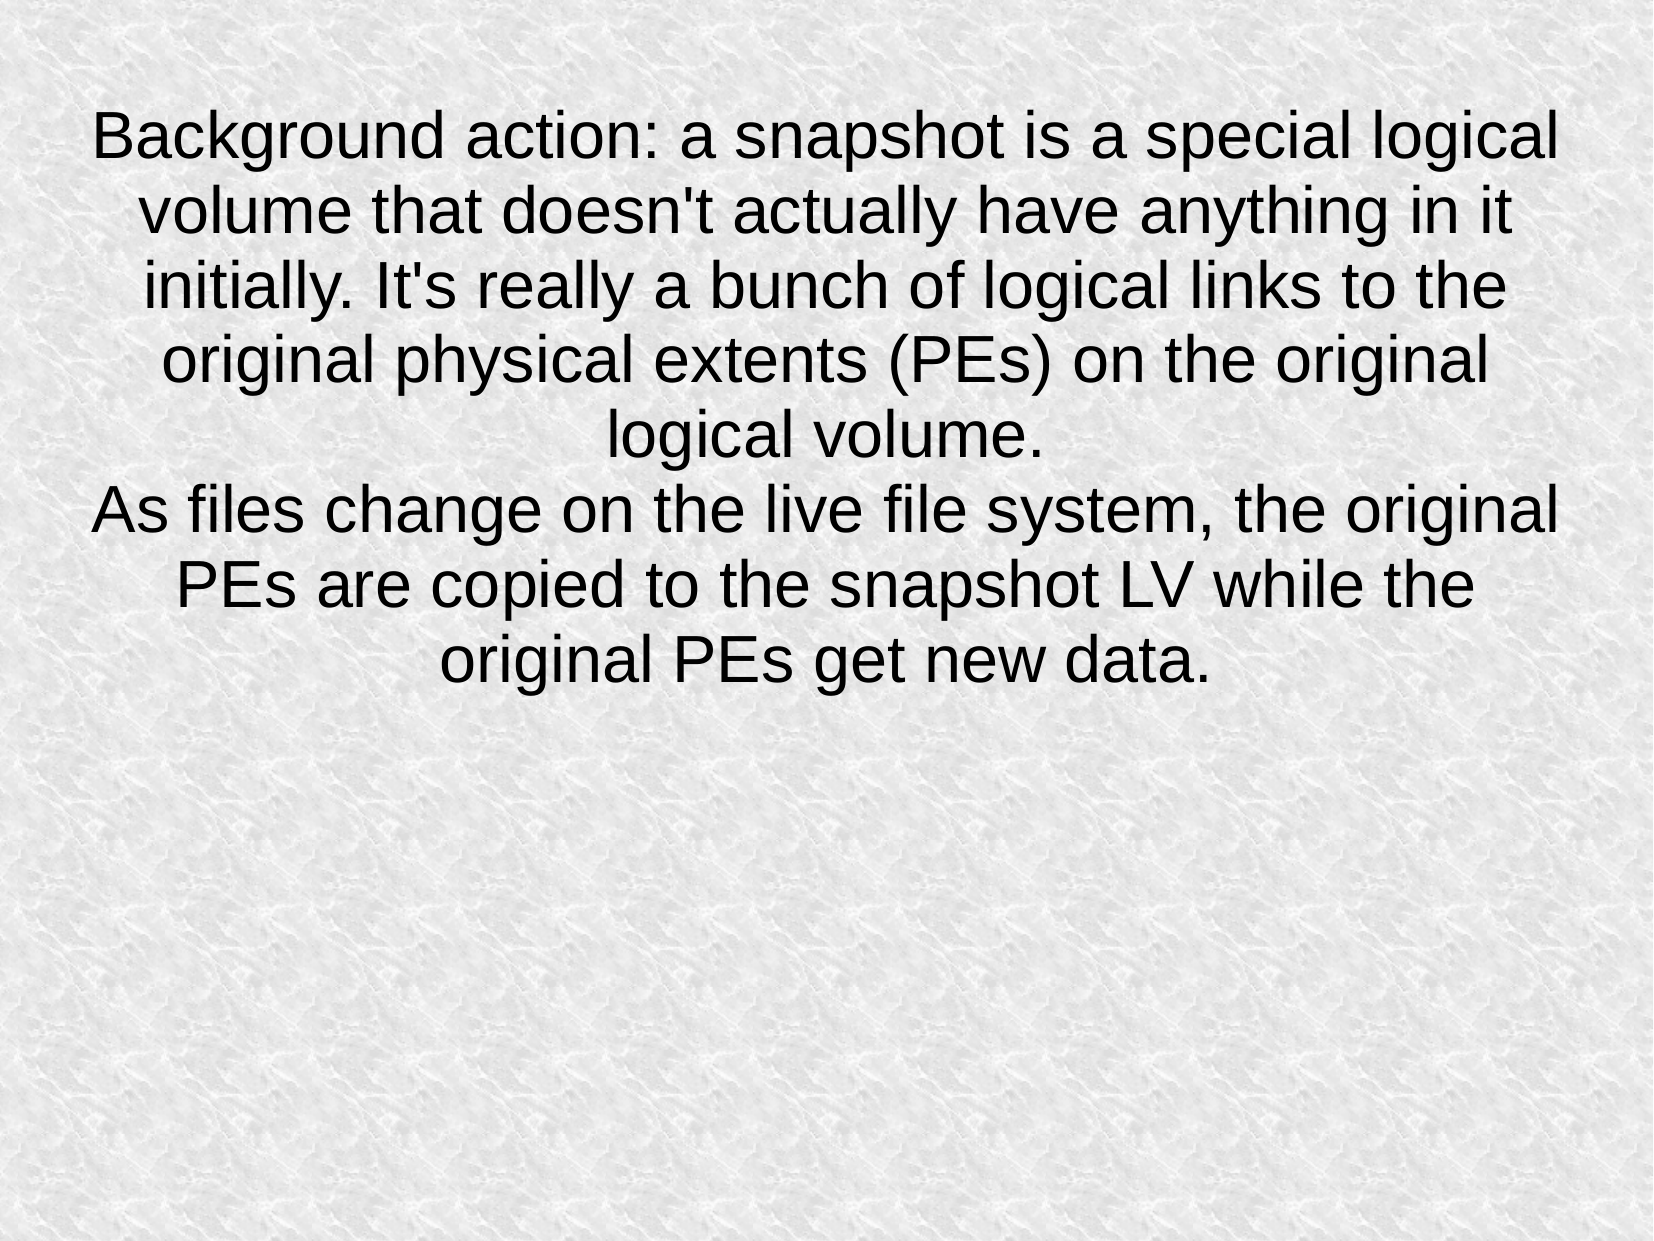

# Background action: a snapshot is a special logical volume that doesn't actually have anything in it initially. It's really a bunch of logical links to the original physical extents (PEs) on the original logical volume.
As files change on the live file system, the original PEs are copied to the snapshot LV while the original PEs get new data.